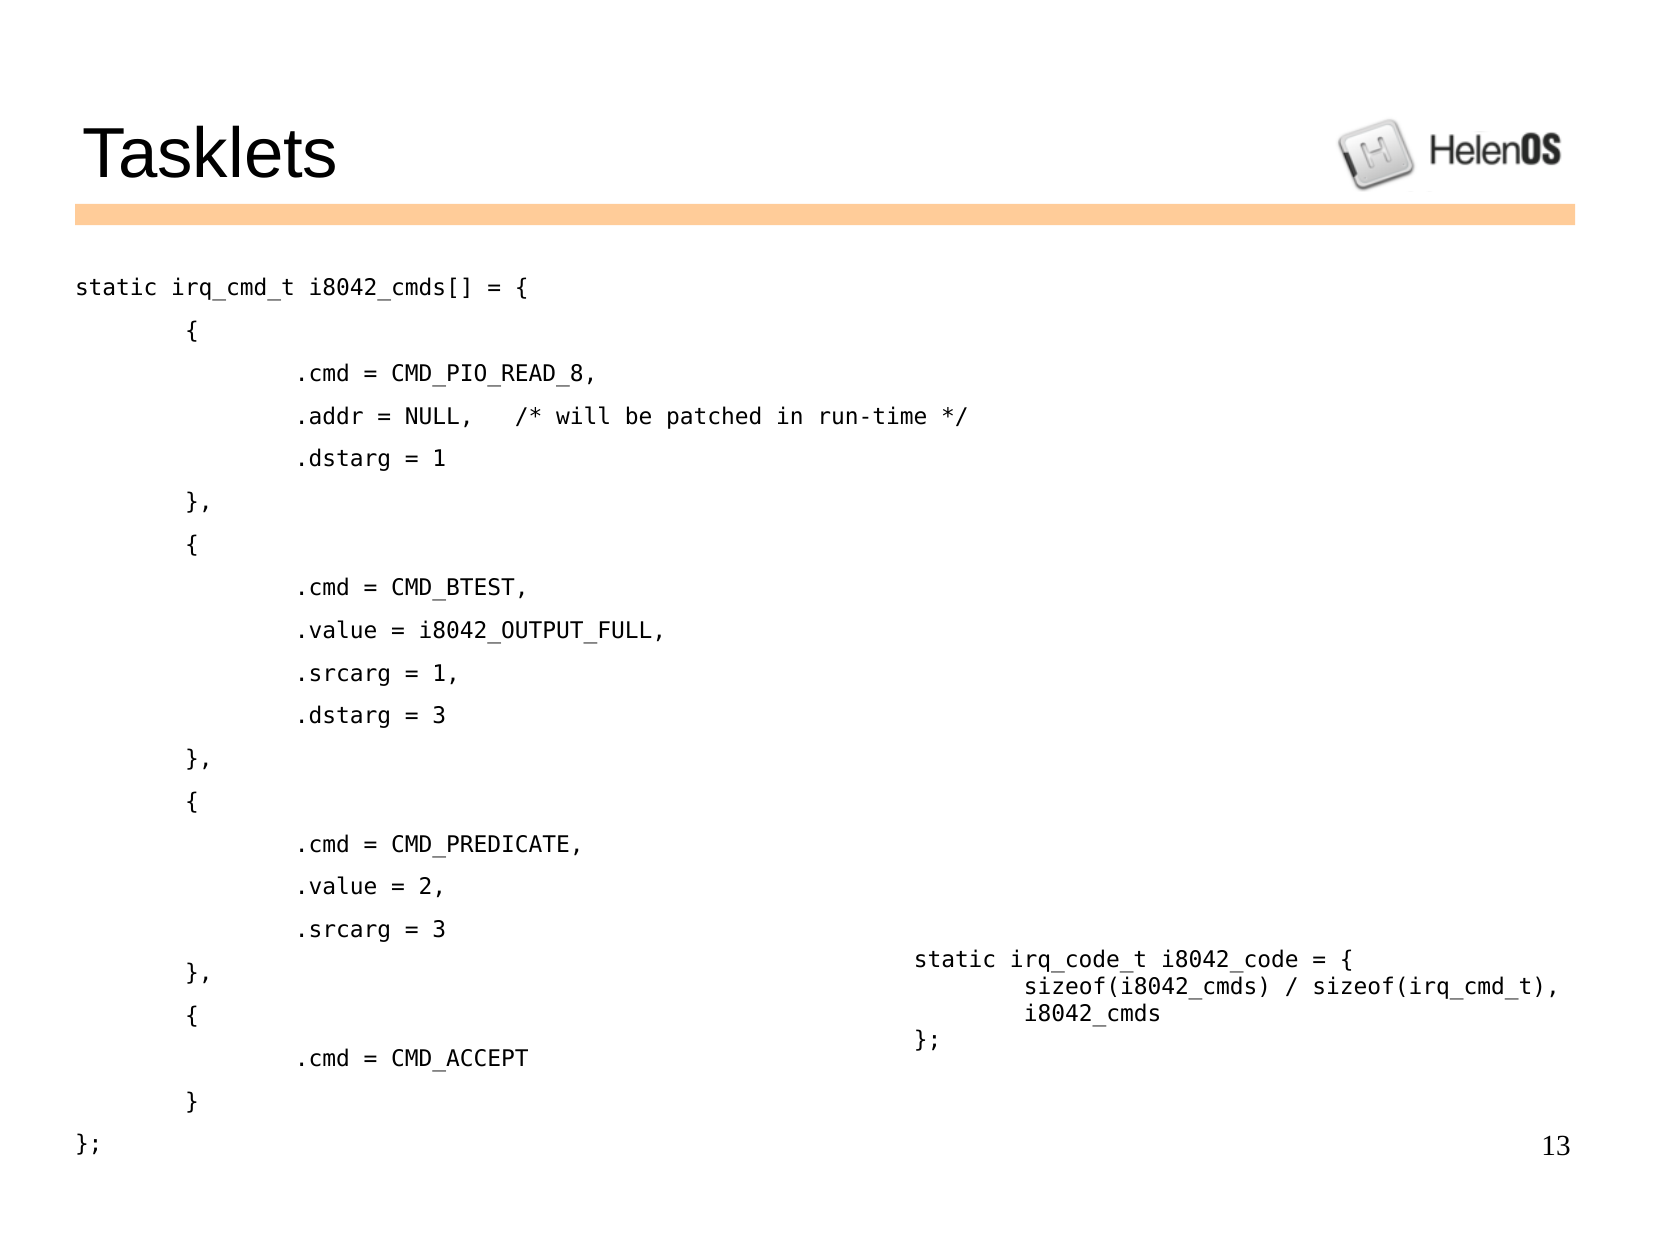

# Tasklets
static irq_cmd_t i8042_cmds[] = {
 {
 .cmd = CMD_PIO_READ_8,
 .addr = NULL, /* will be patched in run-time */
 .dstarg = 1
 },
 {
 .cmd = CMD_BTEST,
 .value = i8042_OUTPUT_FULL,
 .srcarg = 1,
 .dstarg = 3
 },
 {
 .cmd = CMD_PREDICATE,
 .value = 2,
 .srcarg = 3
 },
 {
 .cmd = CMD_ACCEPT
 }
};
static irq_code_t i8042_code = {
 sizeof(i8042_cmds) / sizeof(irq_cmd_t),
 i8042_cmds
};
13